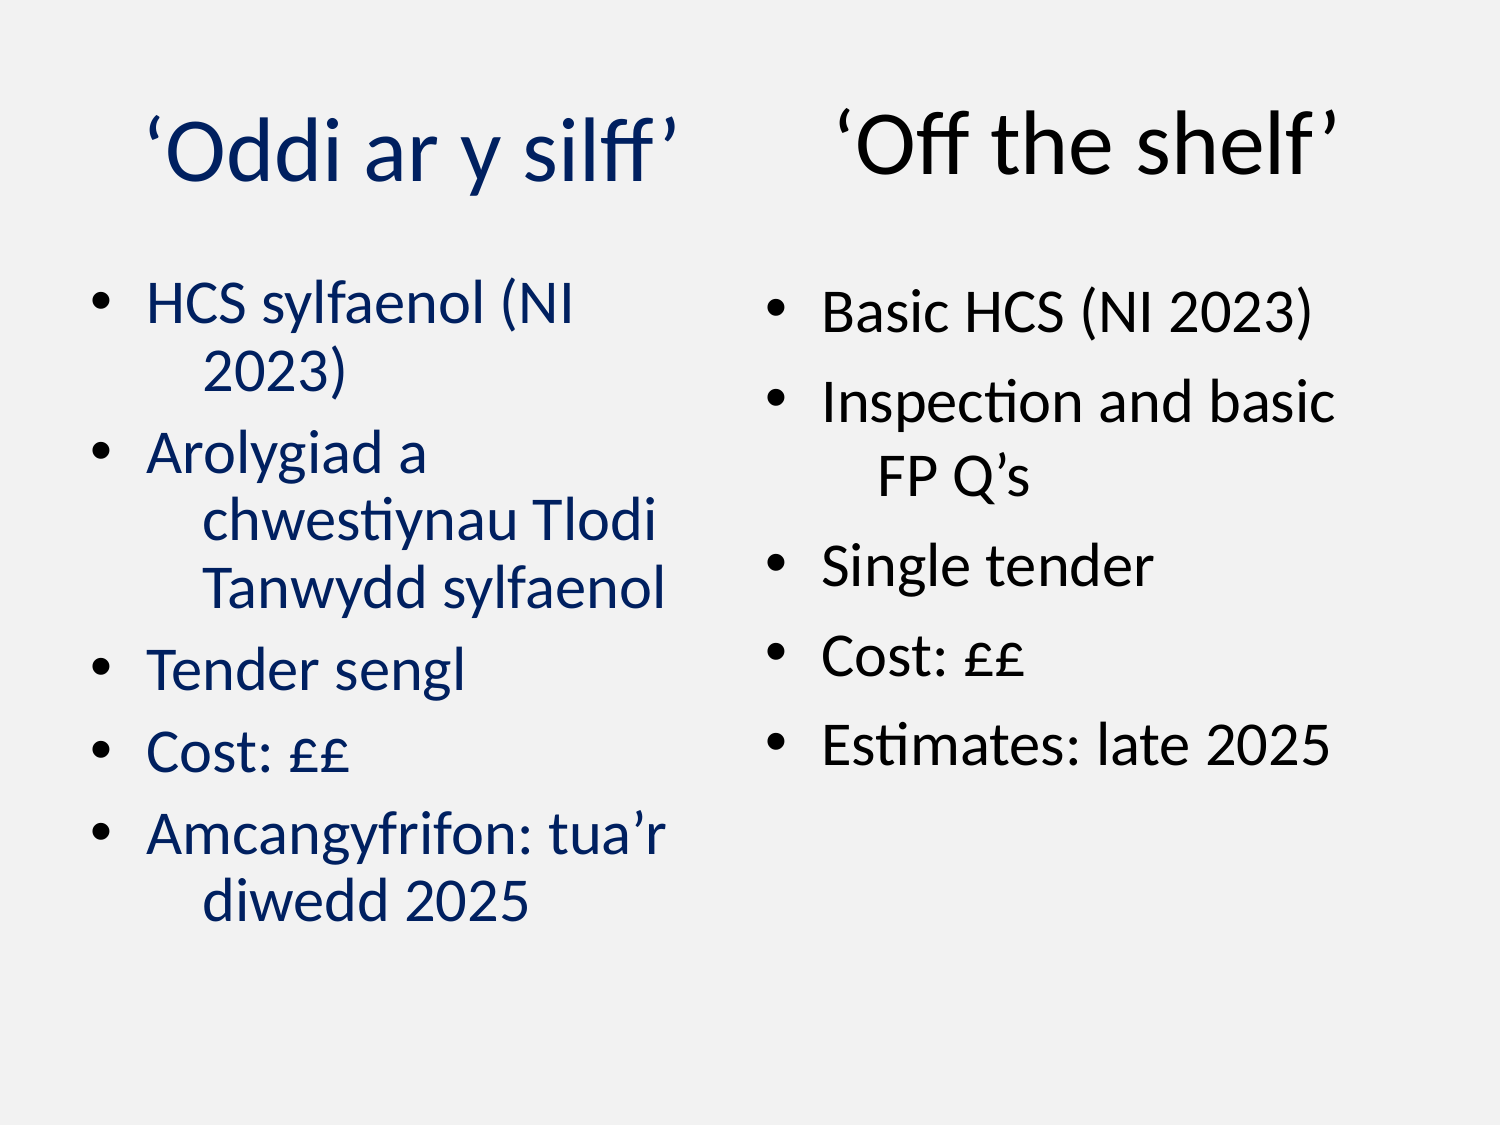

‘Off the shelf’
‘Oddi ar y silff’
HCS sylfaenol (NI 2023)
Arolygiad a chwestiynau Tlodi Tanwydd sylfaenol
Tender sengl
Cost: ££
Amcangyfrifon: tua’r diwedd 2025
# Basic HCS (NI 2023)
Inspection and basic FP Q’s
Single tender
Cost: ££
Estimates: late 2025